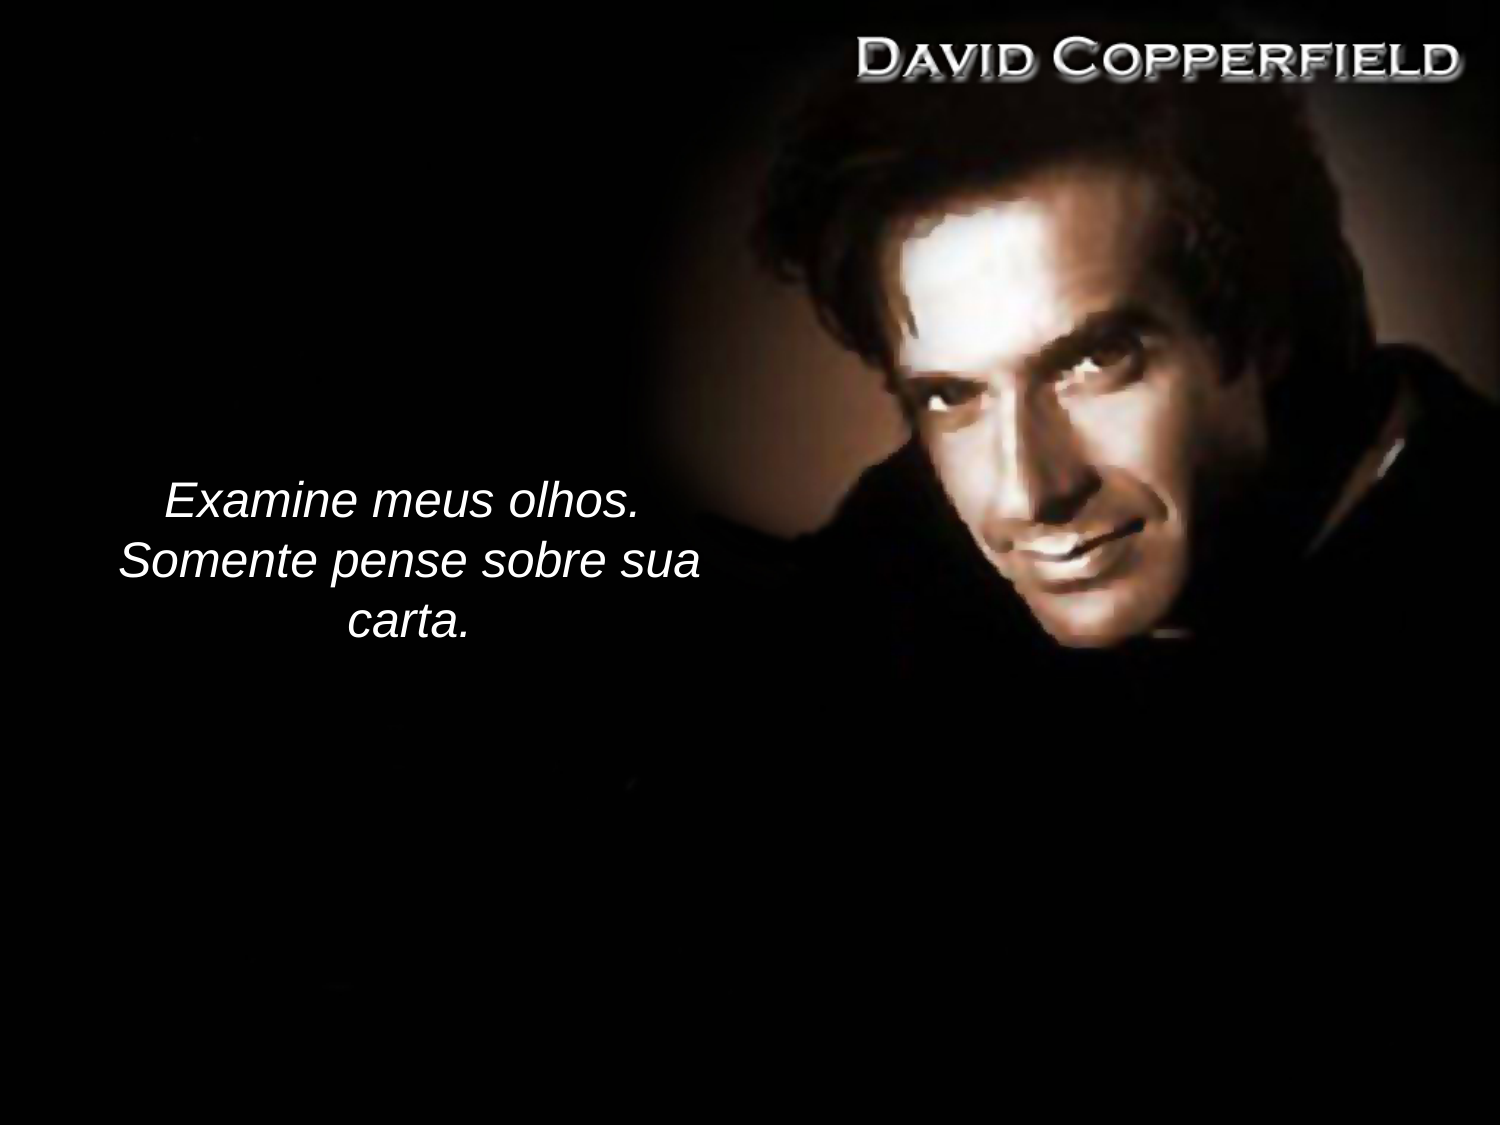

Examine meus olhos. Somente pense sobre sua carta.